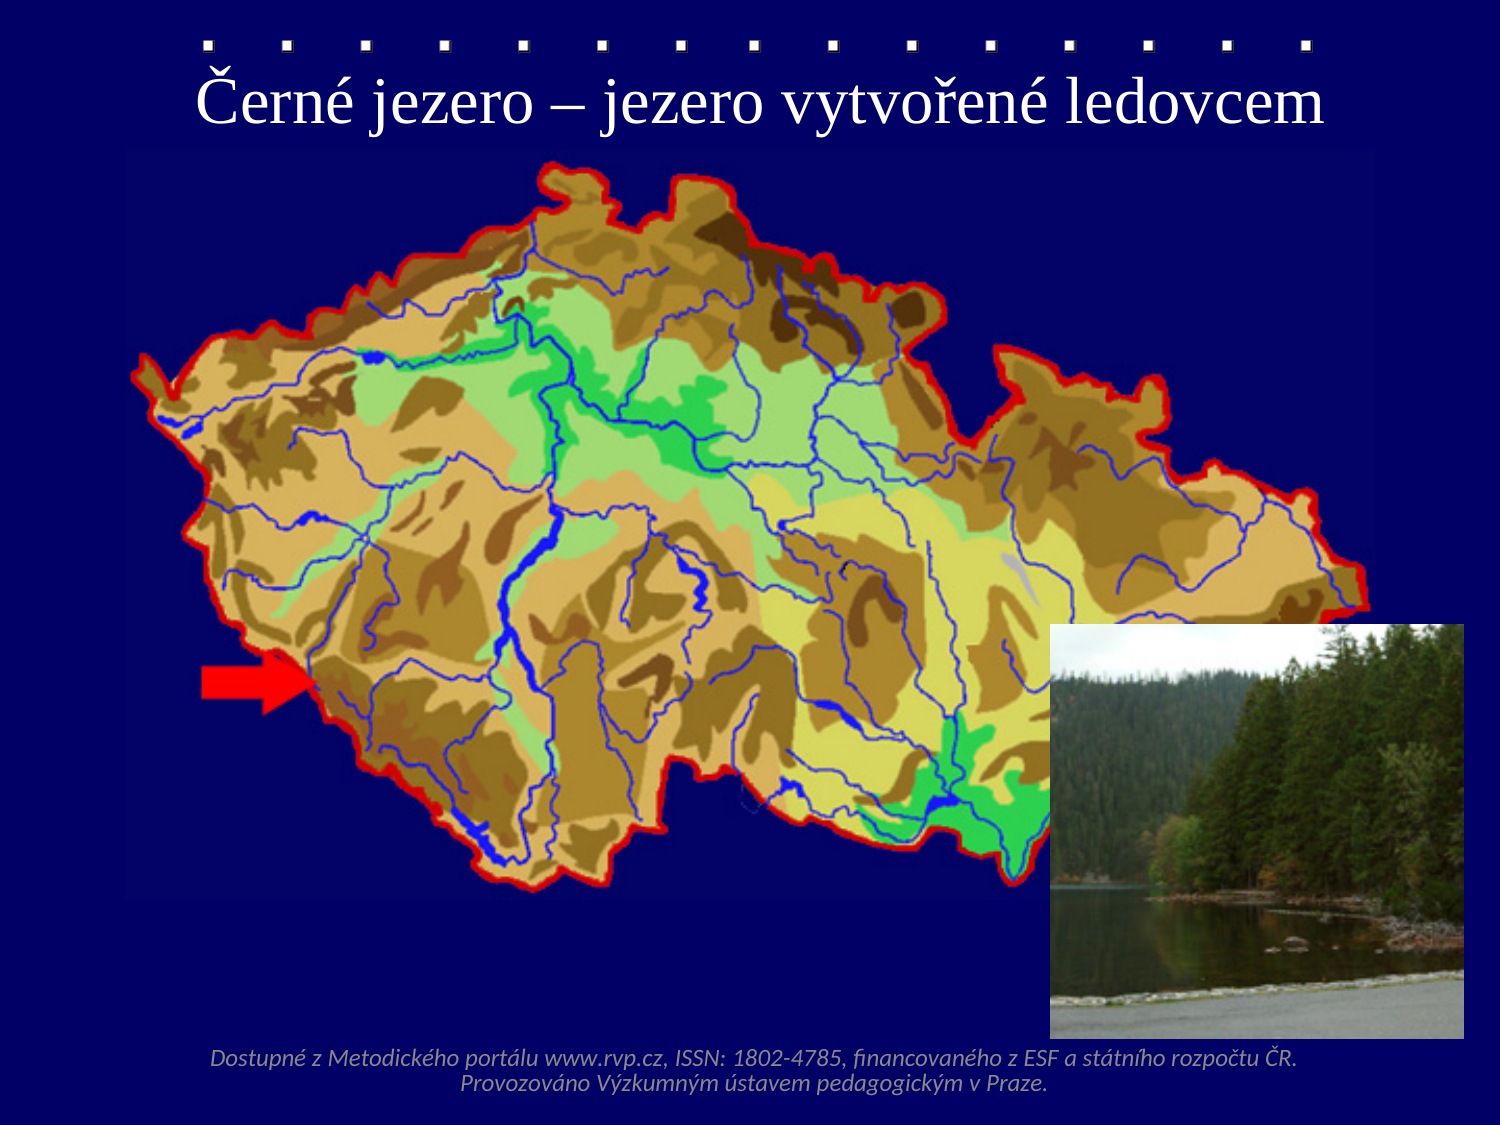

# Černé jezero – jezero vytvořené ledovcem